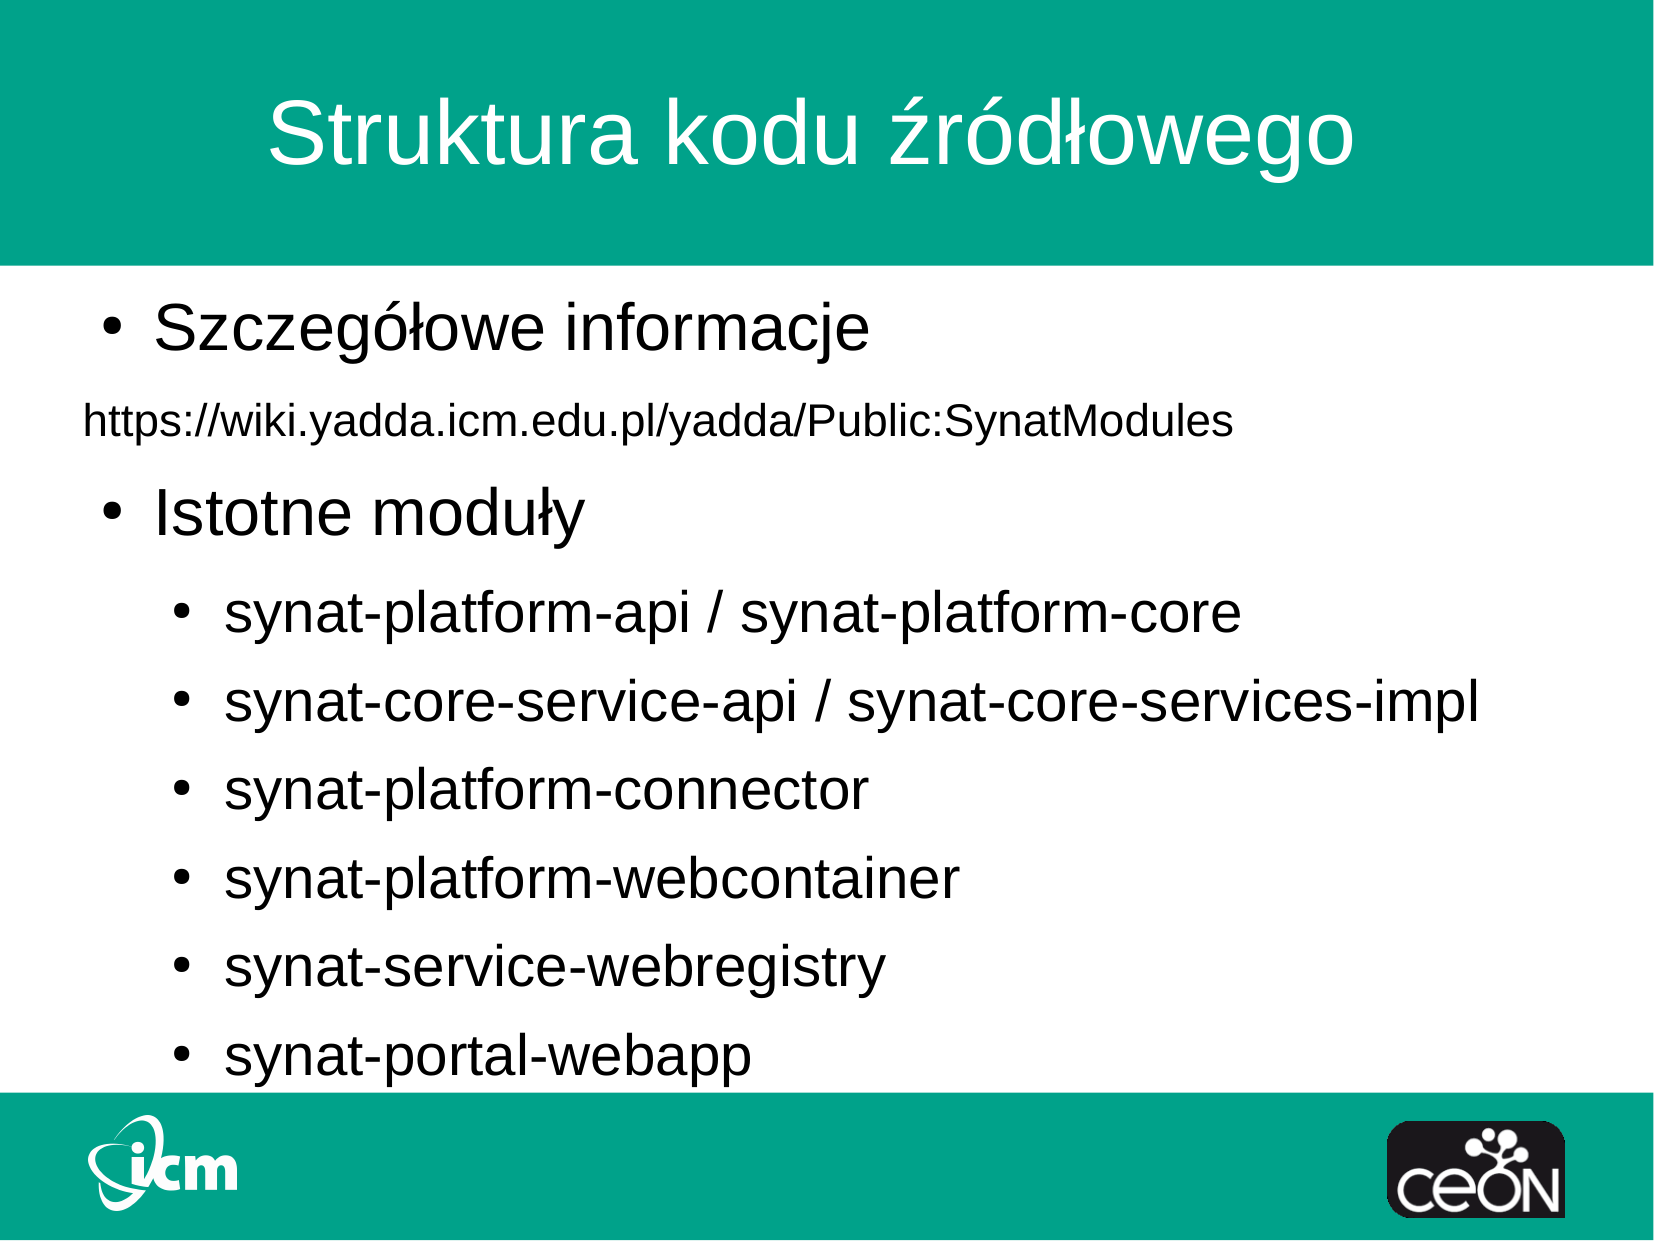

# Struktura kodu źródłowego
Szczegółowe informacje
https://wiki.yadda.icm.edu.pl/yadda/Public:SynatModules
Istotne moduły
synat-platform-api / synat-platform-core
synat-core-service-api / synat-core-services-impl
synat-platform-connector
synat-platform-webcontainer
synat-service-webregistry
synat-portal-webapp